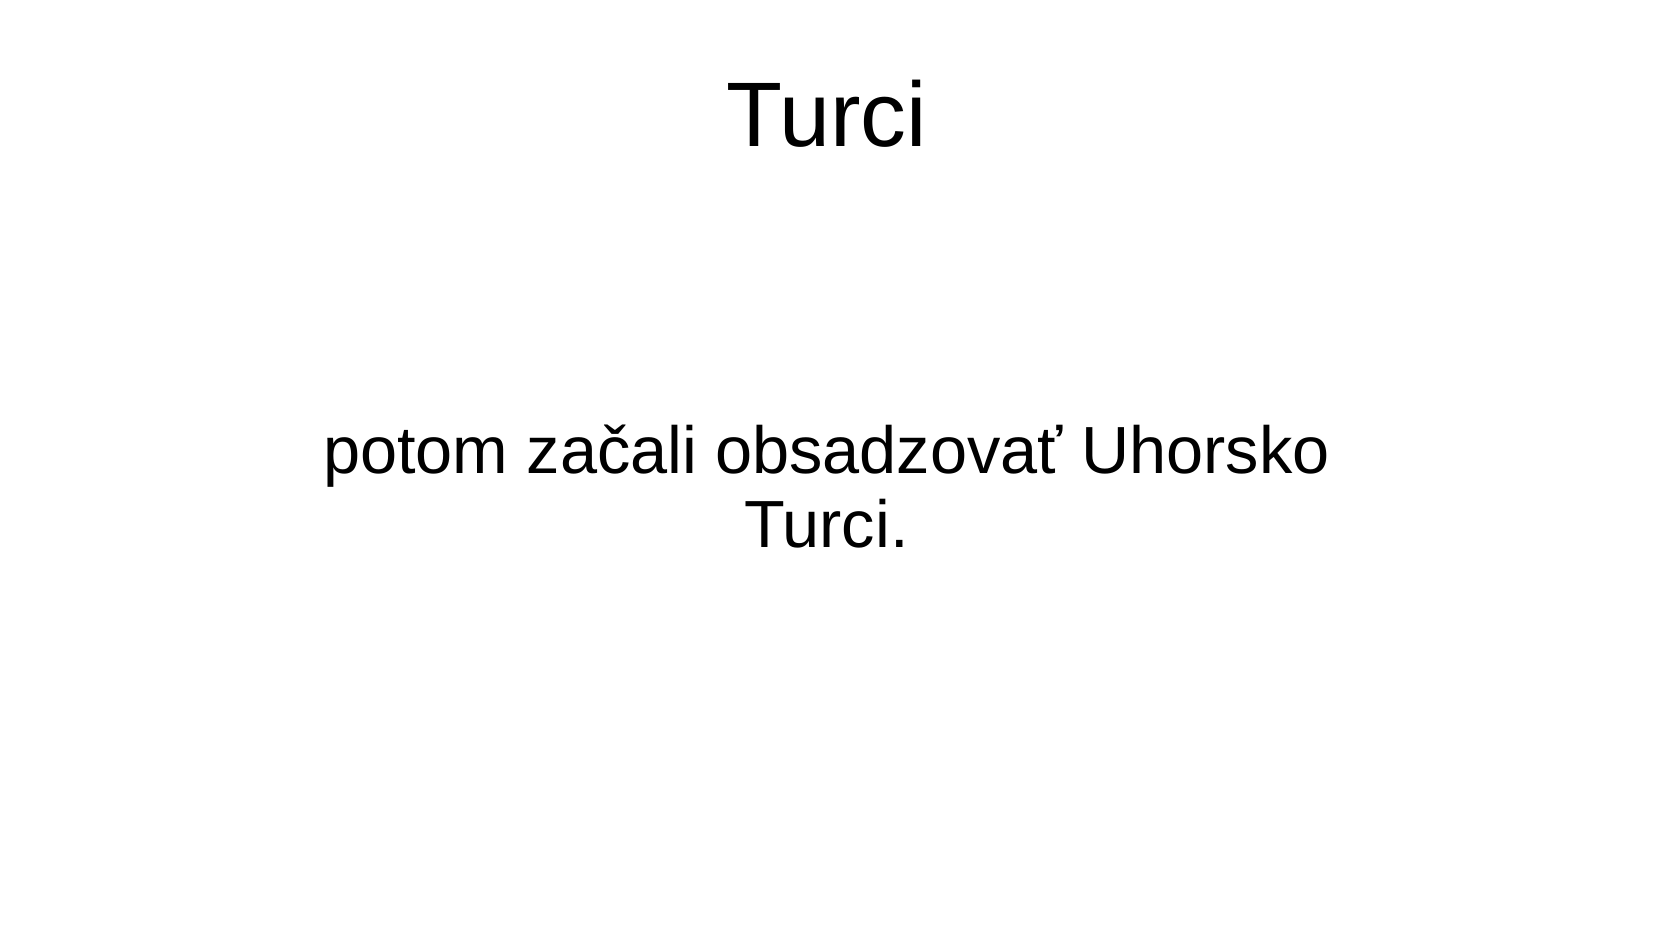

# Turci
potom začali obsadzovať Uhorsko
Turci.